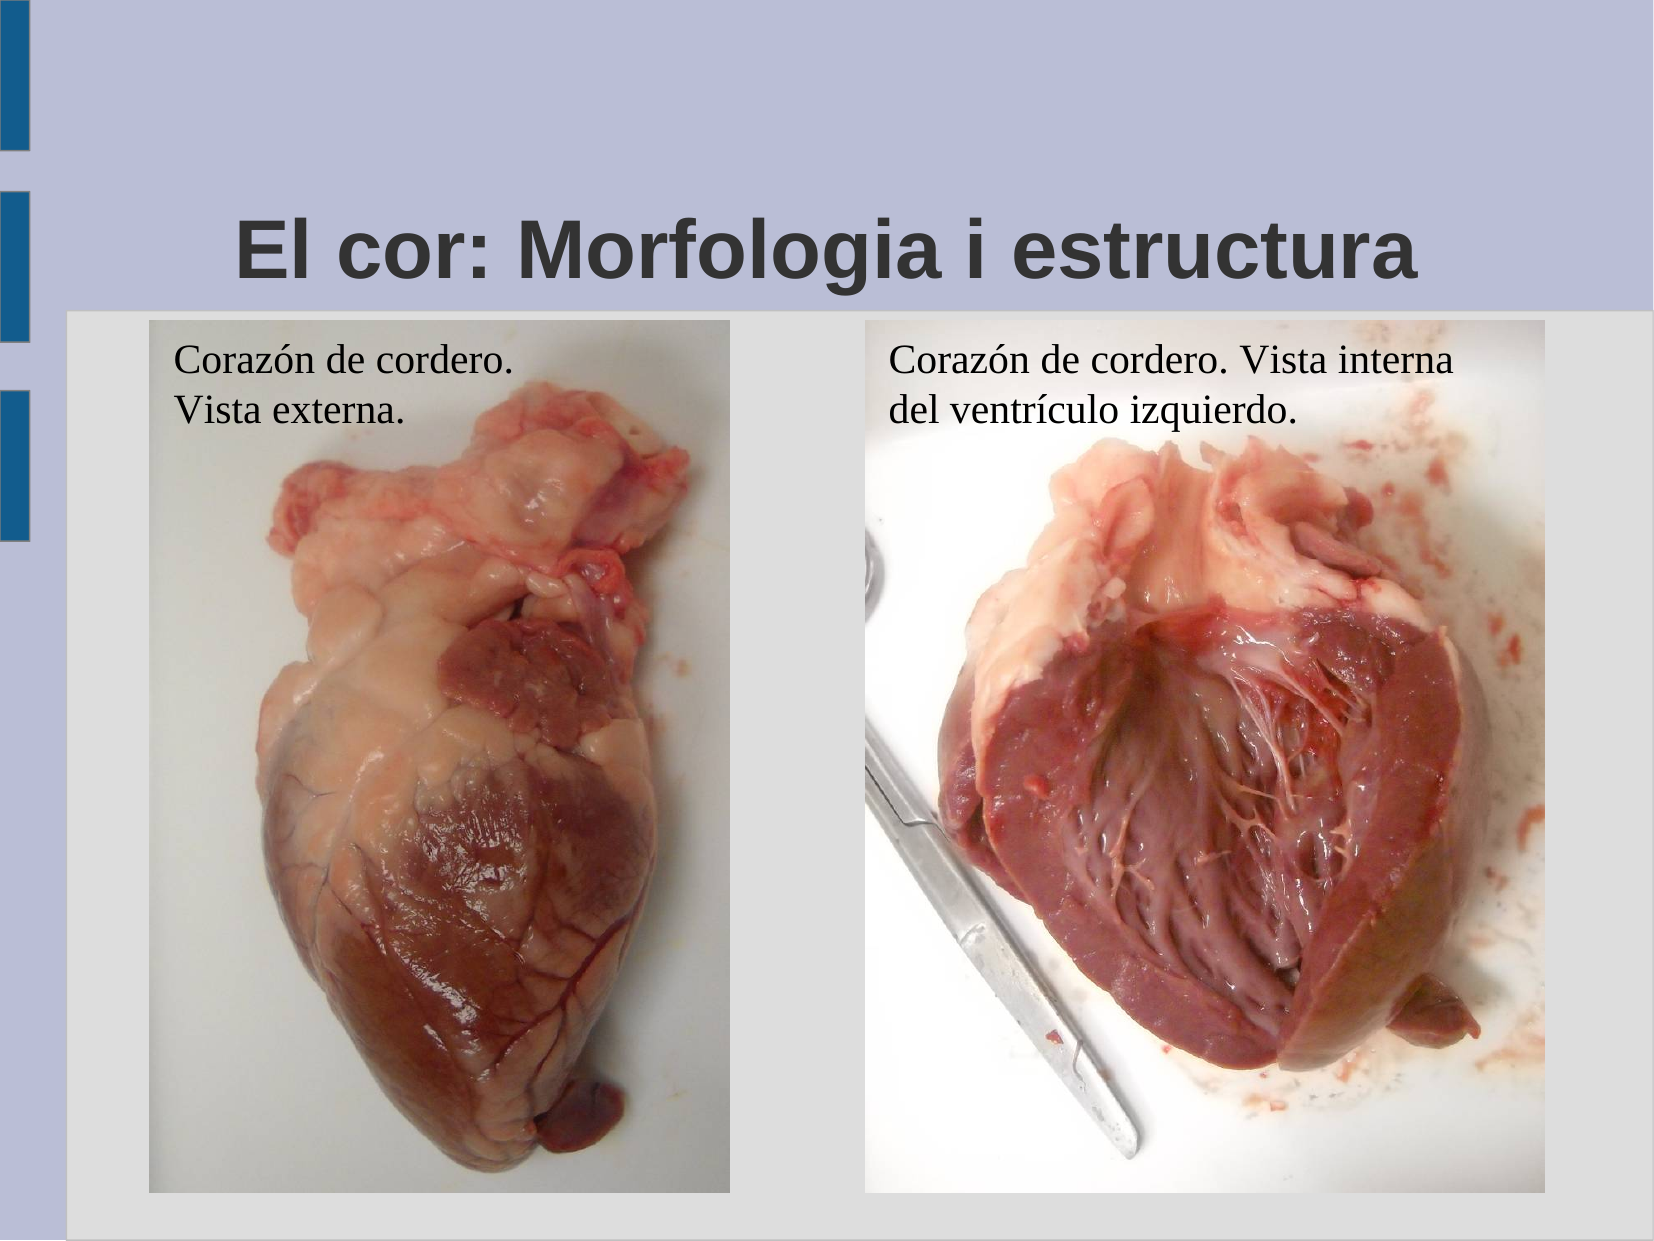

# El cor: Morfologia i estructura
Corazón de cordero.
Vista externa.
Corazón de cordero. Vista interna
del ventrículo izquierdo.